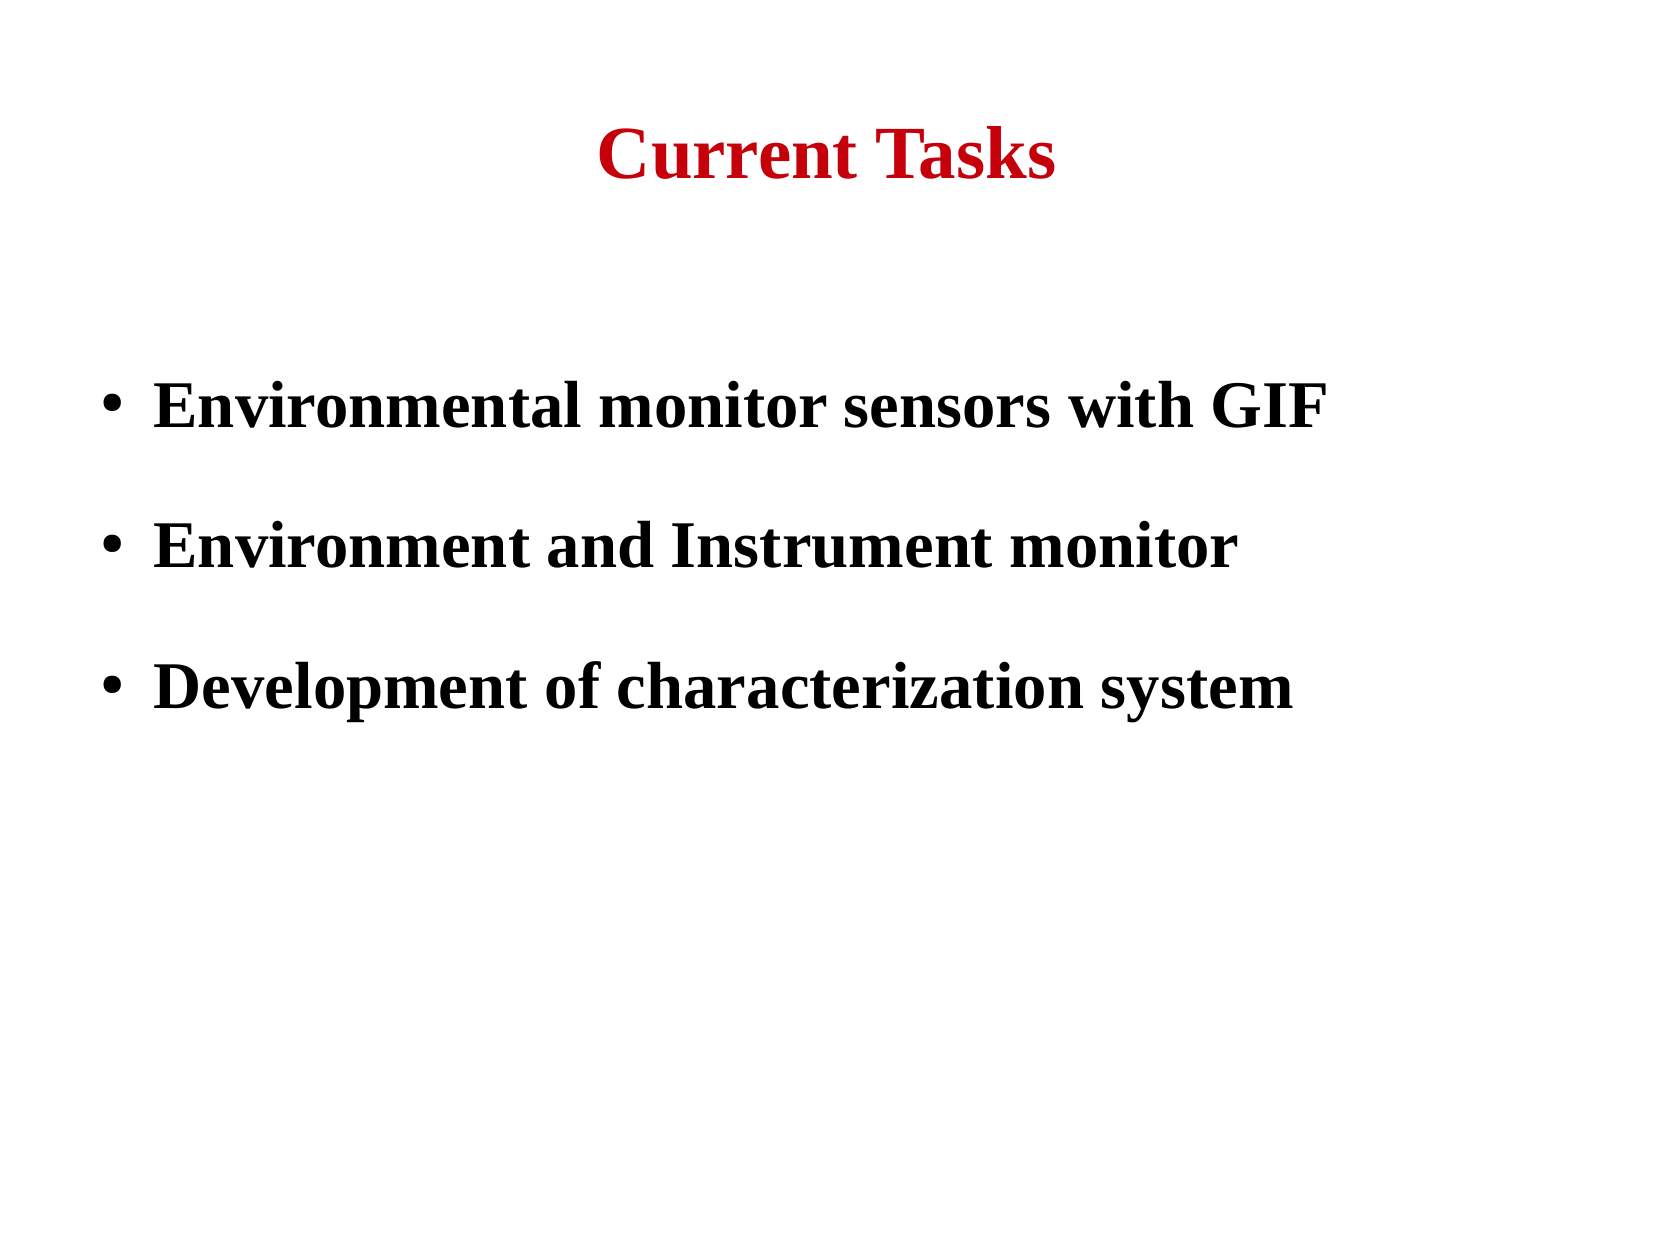

# Current Tasks
Environmental monitor sensors with GIF
Environment and Instrument monitor
Development of characterization system